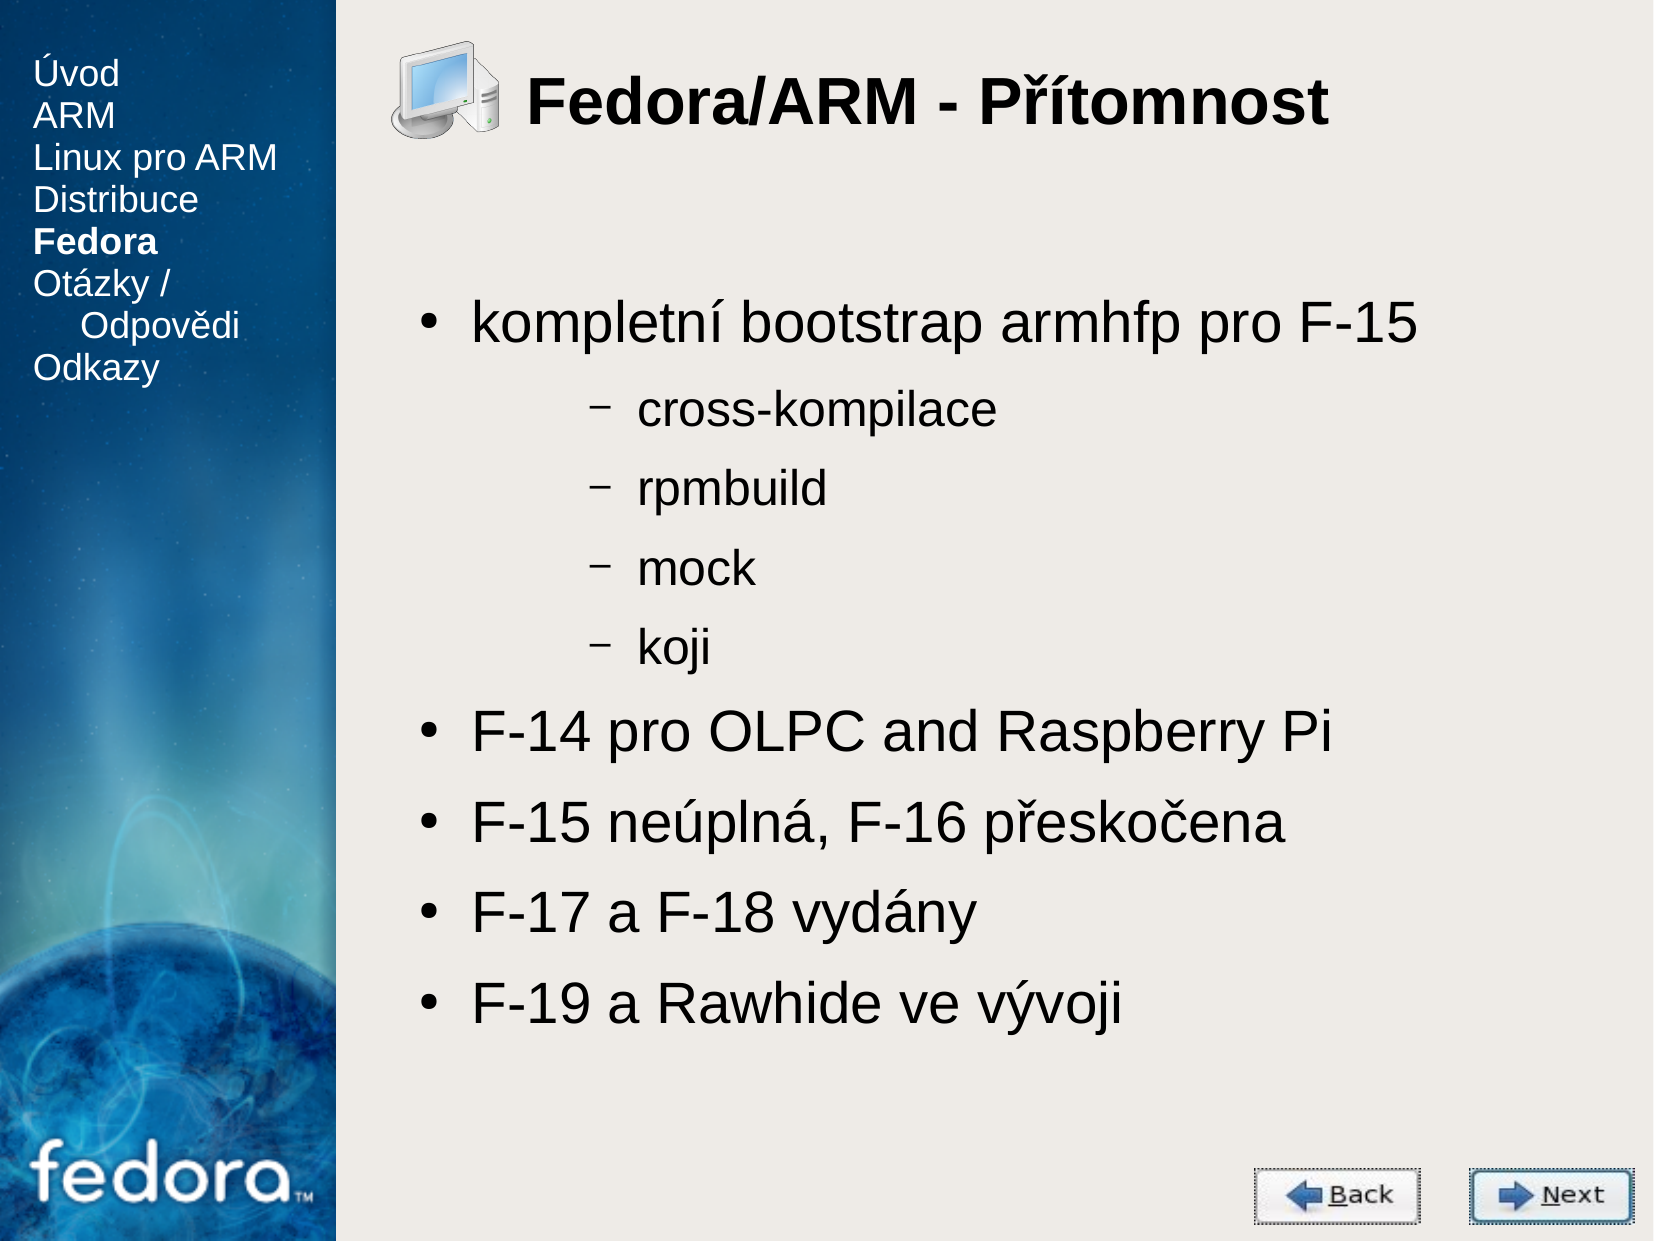

Úvod
ARM
Linux pro ARM
Distribuce
Fedora
Otázky / Odpovědi
Odkazy
# Agenda
Fedora/ARM - Přítomnost
kompletní bootstrap armhfp pro F-15
cross-kompilace
rpmbuild
mock
koji
F-14 pro OLPC and Raspberry Pi
F-15 neúplná, F-16 přeskočena
F-17 a F-18 vydány
F-19 a Rawhide ve vývoji